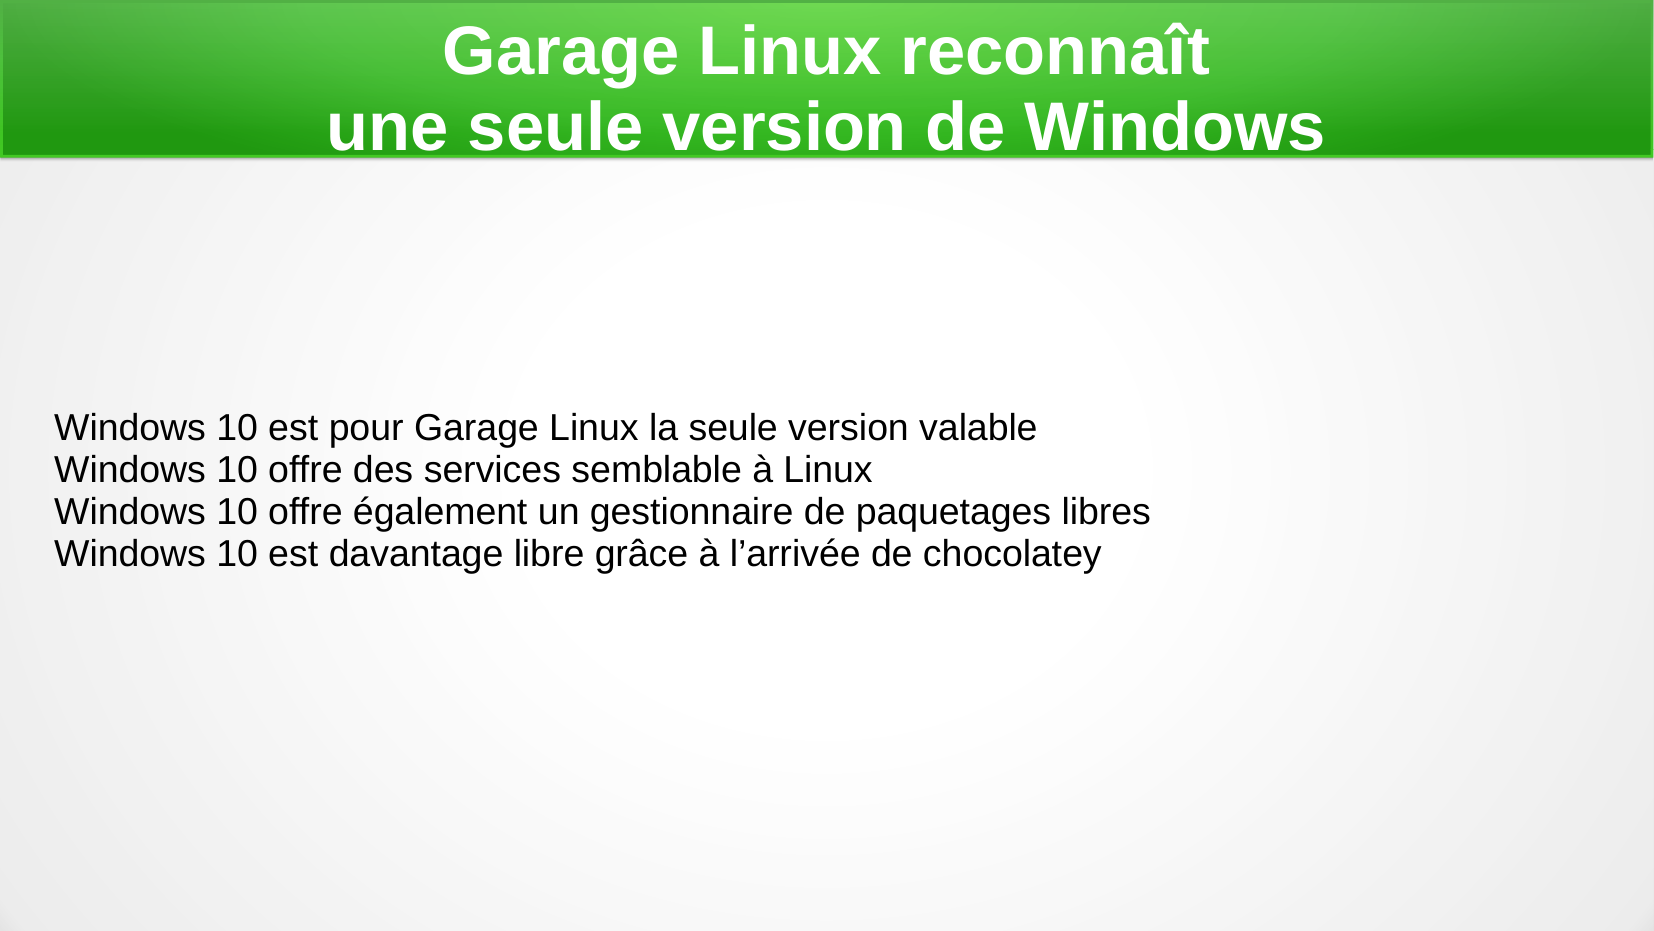

# Garage Linux reconnaît une seule version de Windows
Windows 10 est pour Garage Linux la seule version valable
Windows 10 offre des services semblable à Linux
Windows 10 offre également un gestionnaire de paquetages libres
Windows 10 est davantage libre grâce à l’arrivée de chocolatey